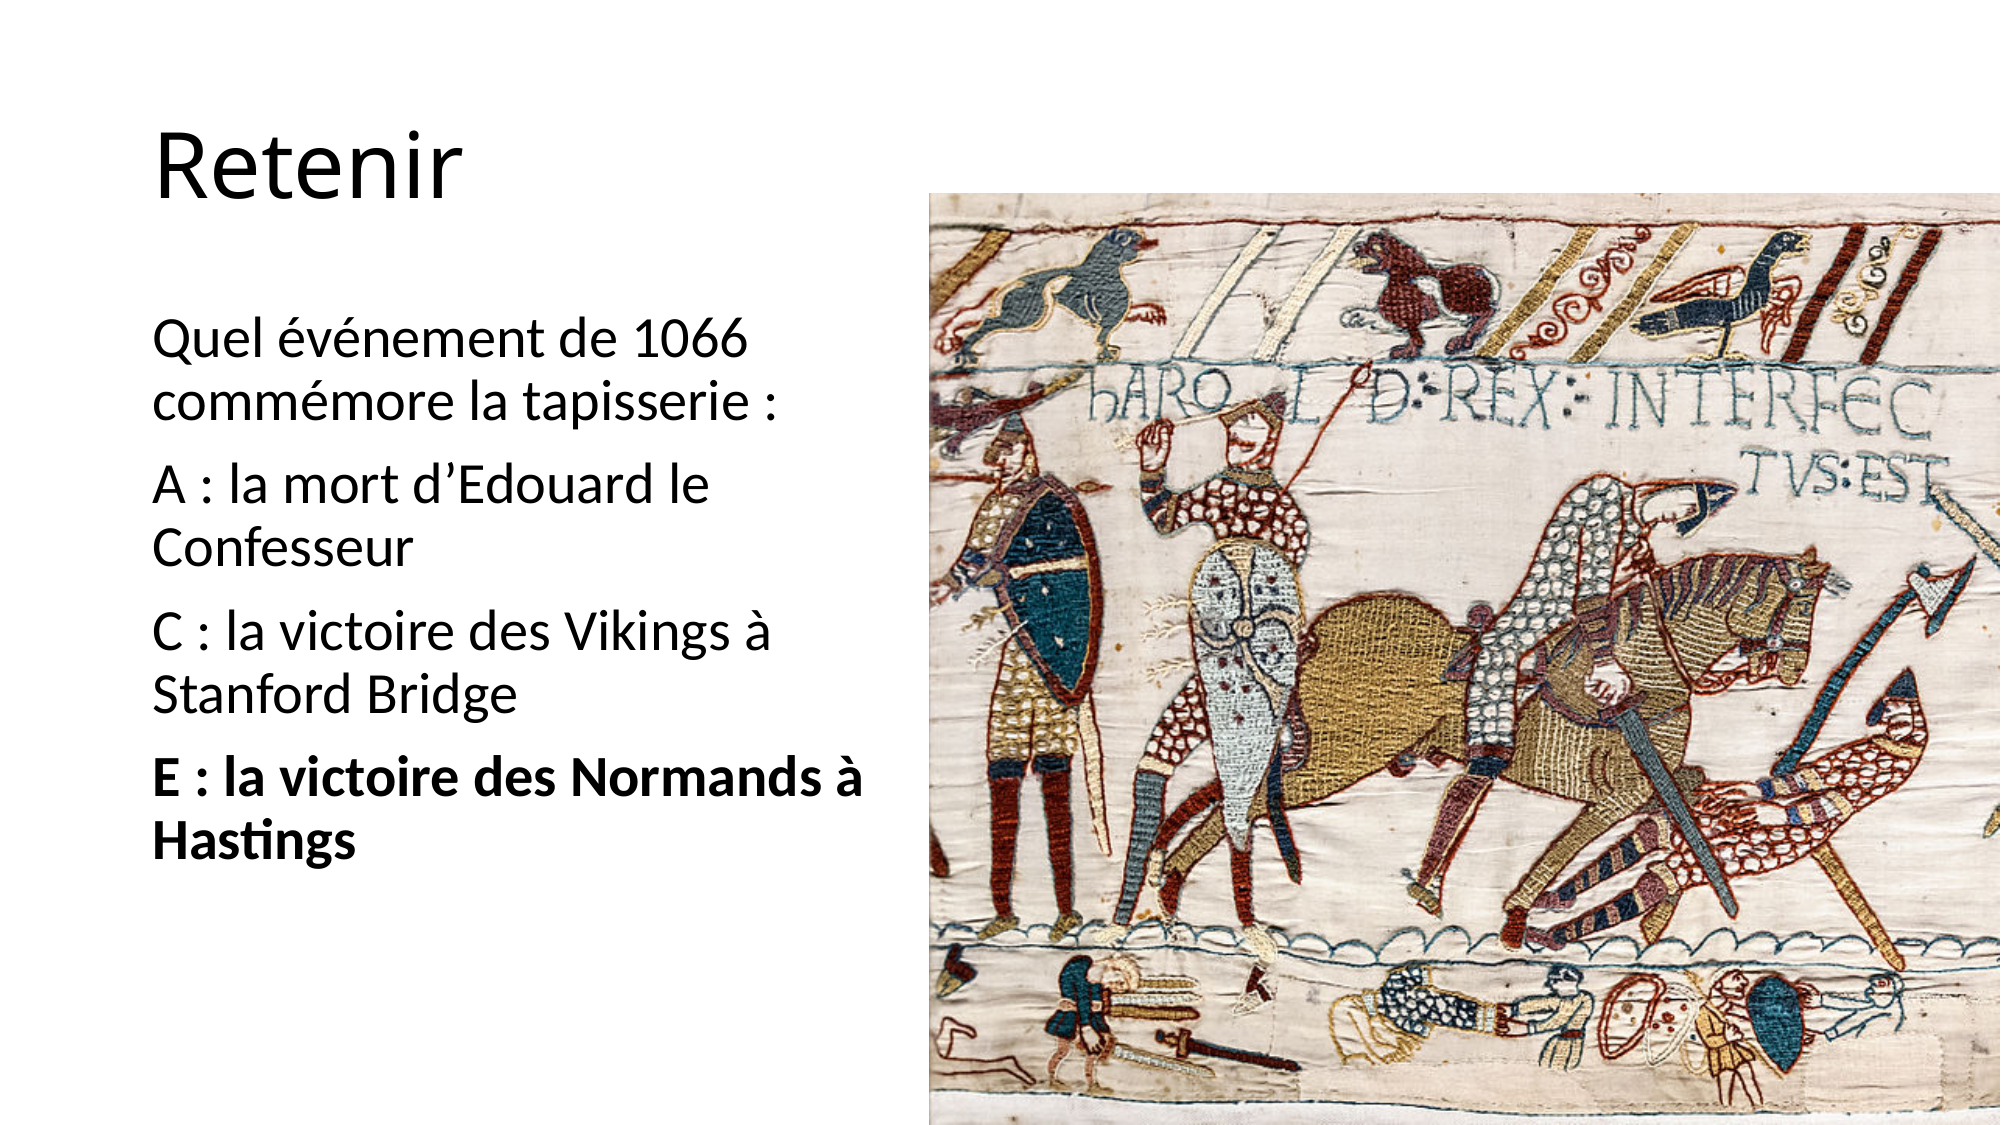

# Retenir
Quel événement de 1066 commémore la tapisserie :
A : la mort d’Edouard le Confesseur
C : la victoire des Vikings à Stanford Bridge
E : la victoire des Normands à Hastings